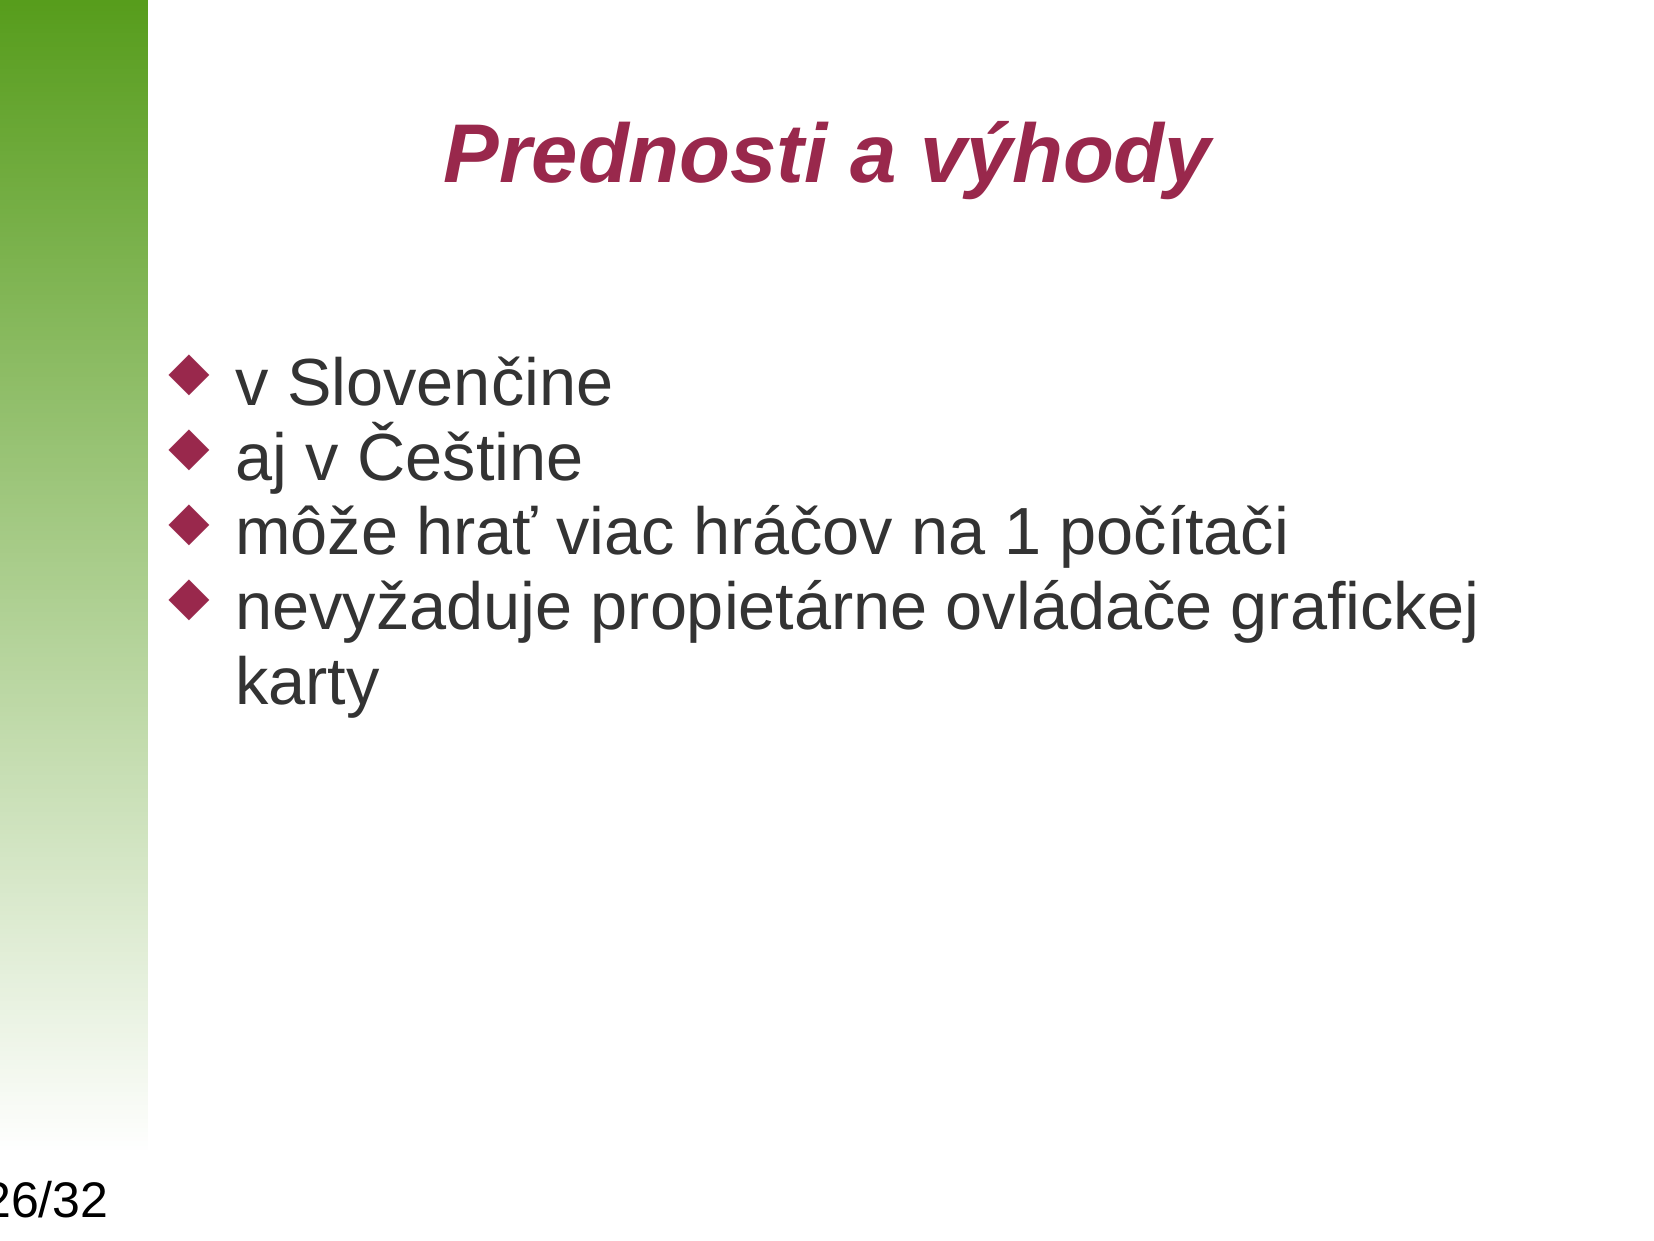

# Prednosti a výhody
v Slovenčine
aj v Češtine
môže hrať viac hráčov na 1 počítači
nevyžaduje propietárne ovládače grafickej karty